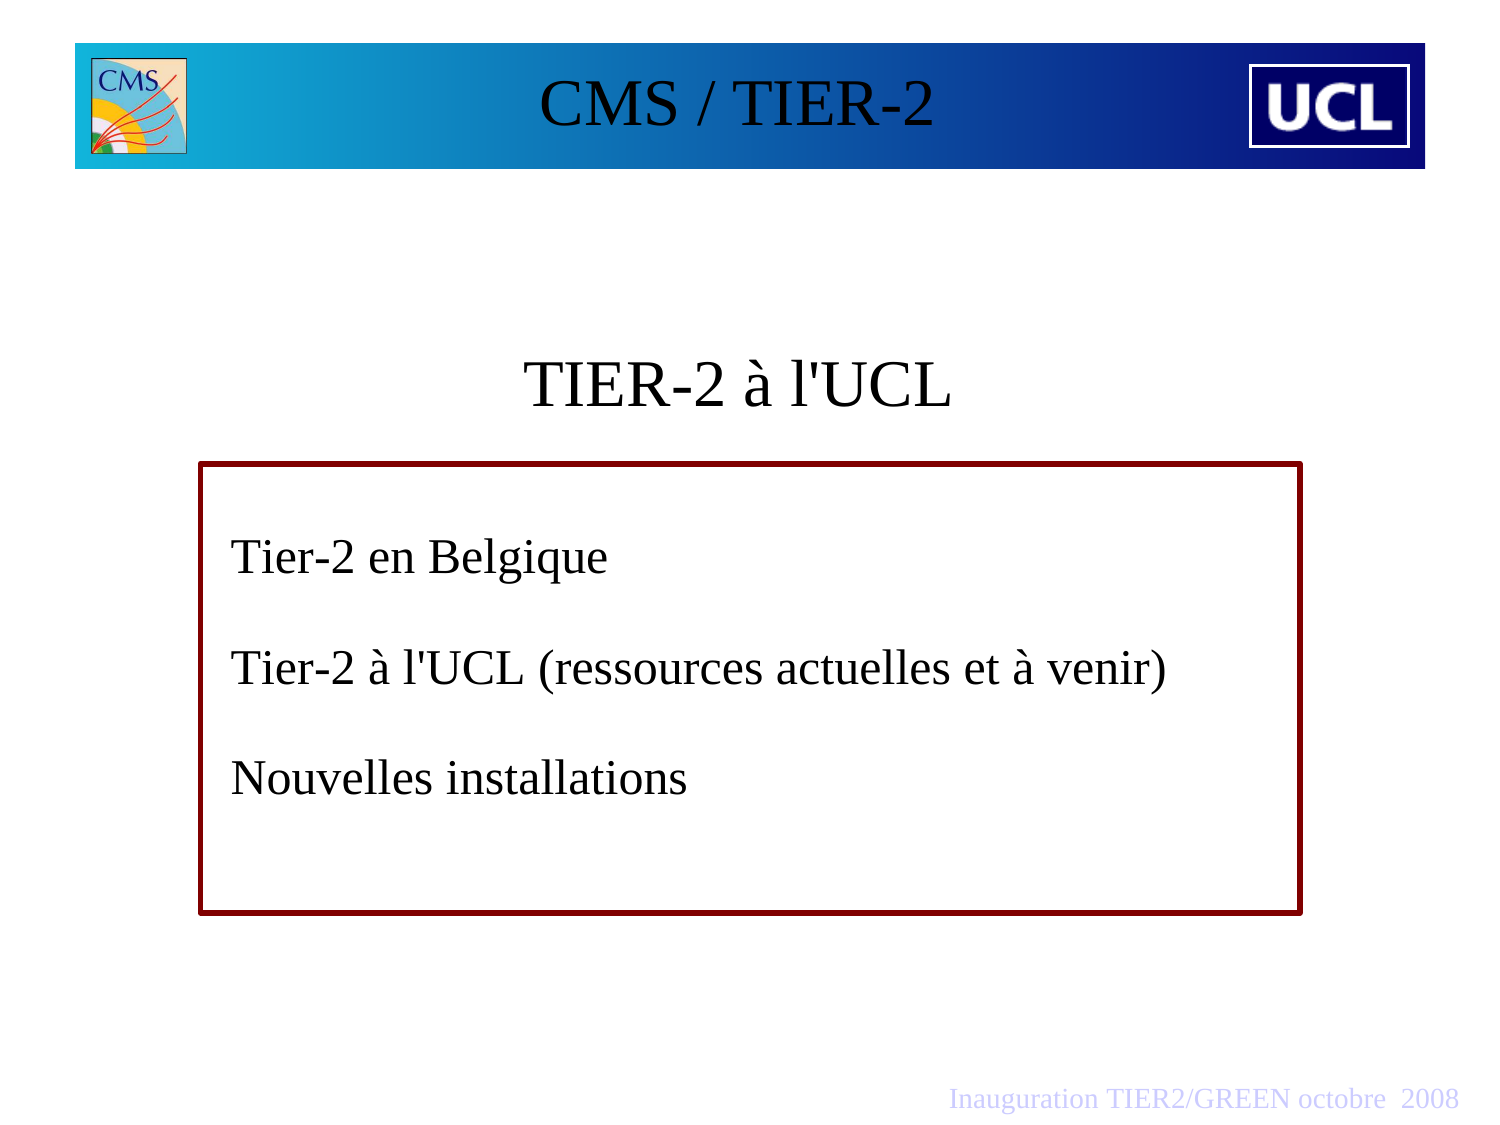

CMS / TIER-2
TIER-2 à l'UCL
 Tier-2 en Belgique
 Tier-2 à l'UCL (ressources actuelles et à venir)
 Nouvelles installations
Inauguration TIER2/GREEN octobre 2008